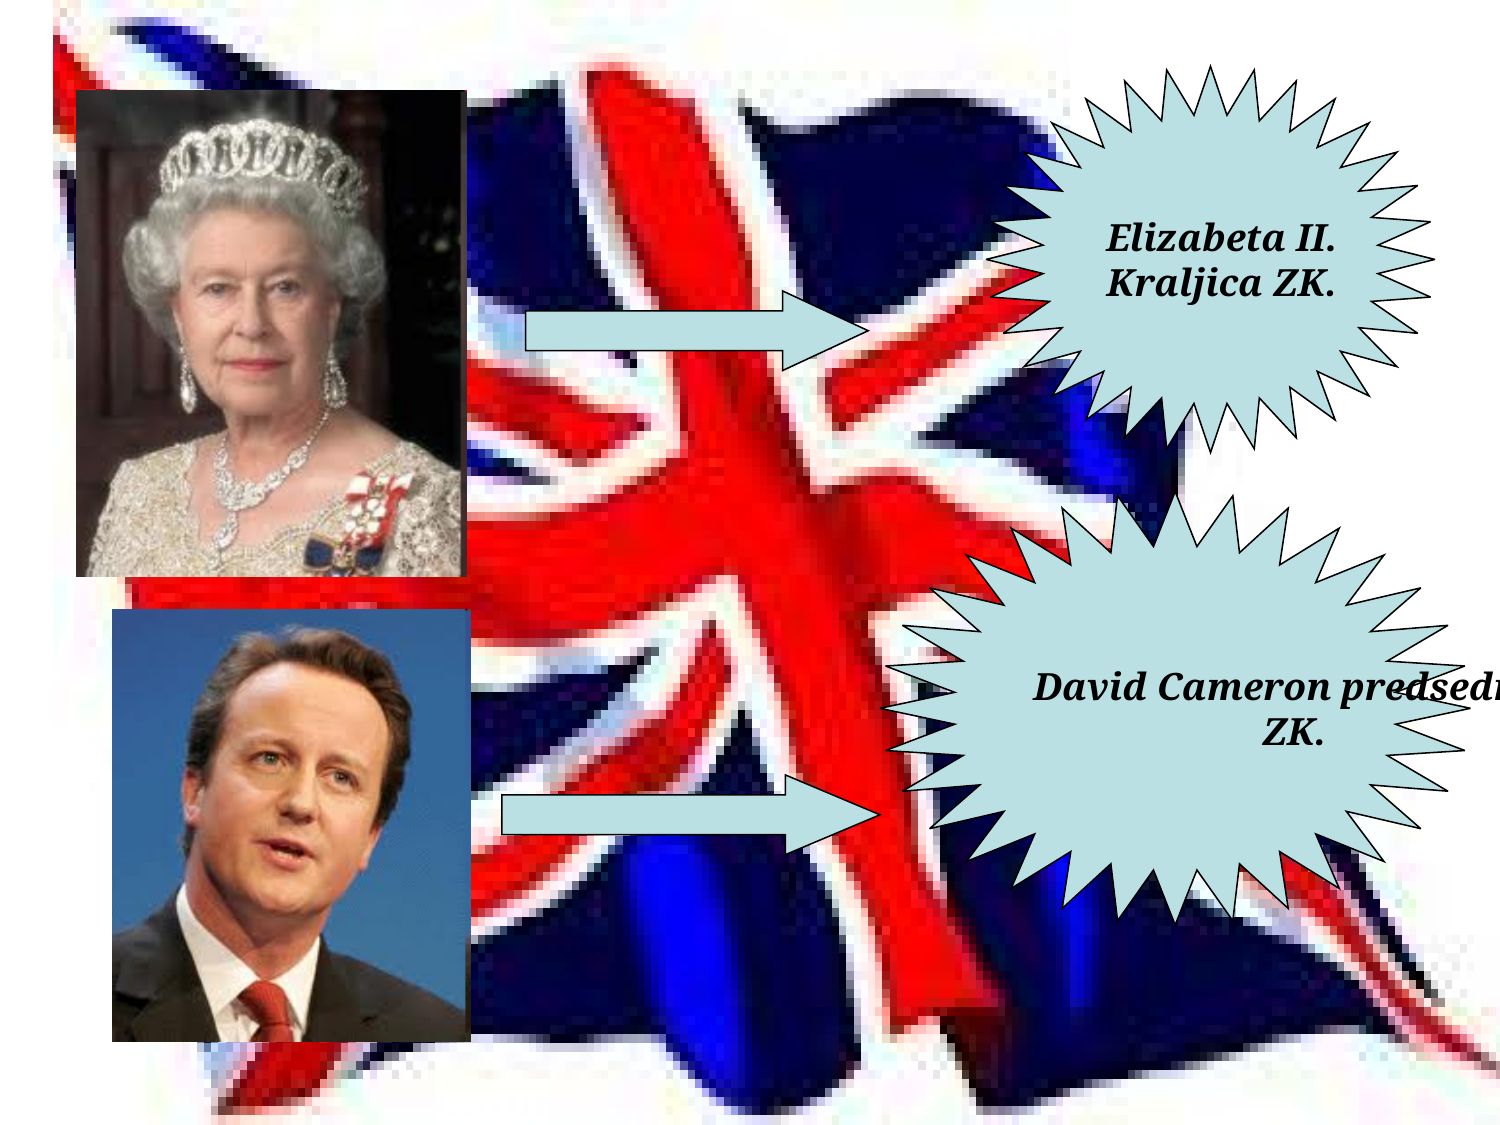

Elizabeta II.
Kraljica ZK.
David Cameron predsednik
ZK.